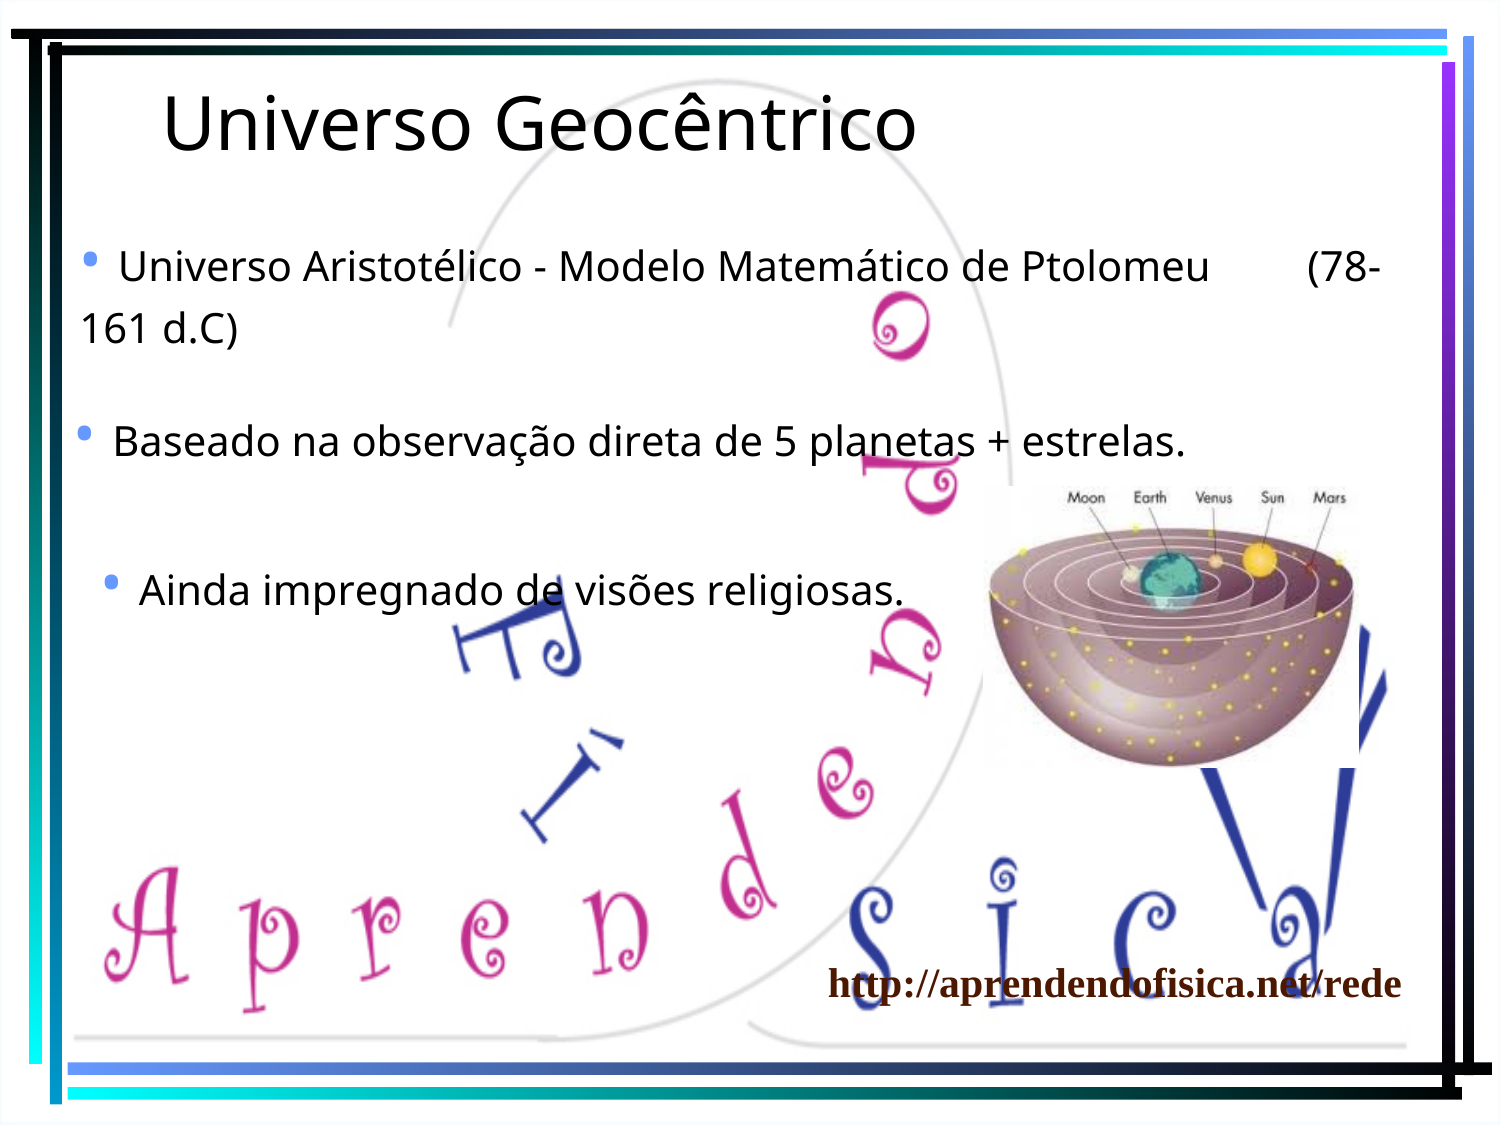

# Universo Geocêntrico
 Universo Aristotélico - Modelo Matemático de Ptolomeu (78-161 d.C)
 Baseado na observação direta de 5 planetas + estrelas.
 Ainda impregnado de visões religiosas.
 http://aprendendofisica.net/rede